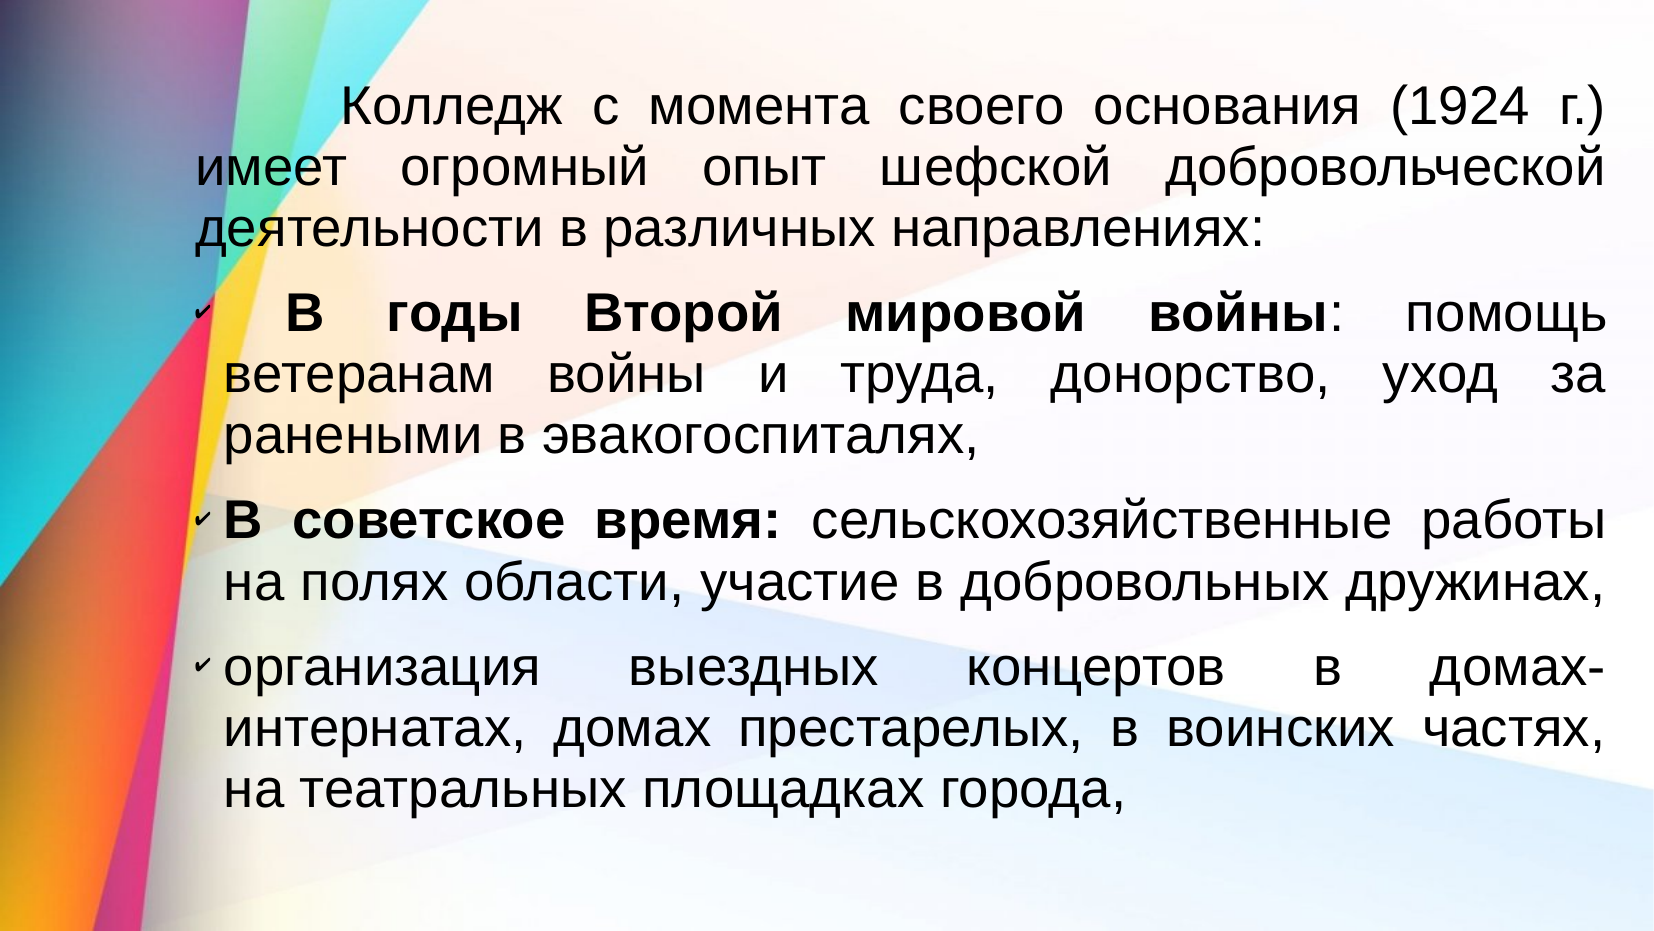

# Колледж с момента своего основания (1924 г.) имеет огромный опыт шефской добровольческой деятельности в различных направлениях:
 В годы Второй мировой войны: помощь ветеранам войны и труда, донорство, уход за ранеными в эвакогоспиталях,
В советское время: сельскохозяйственные работы на полях области, участие в добровольных дружинах,
организация выездных концертов в домах-интернатах, домах престарелых, в воинских частях, на театральных площадках города,